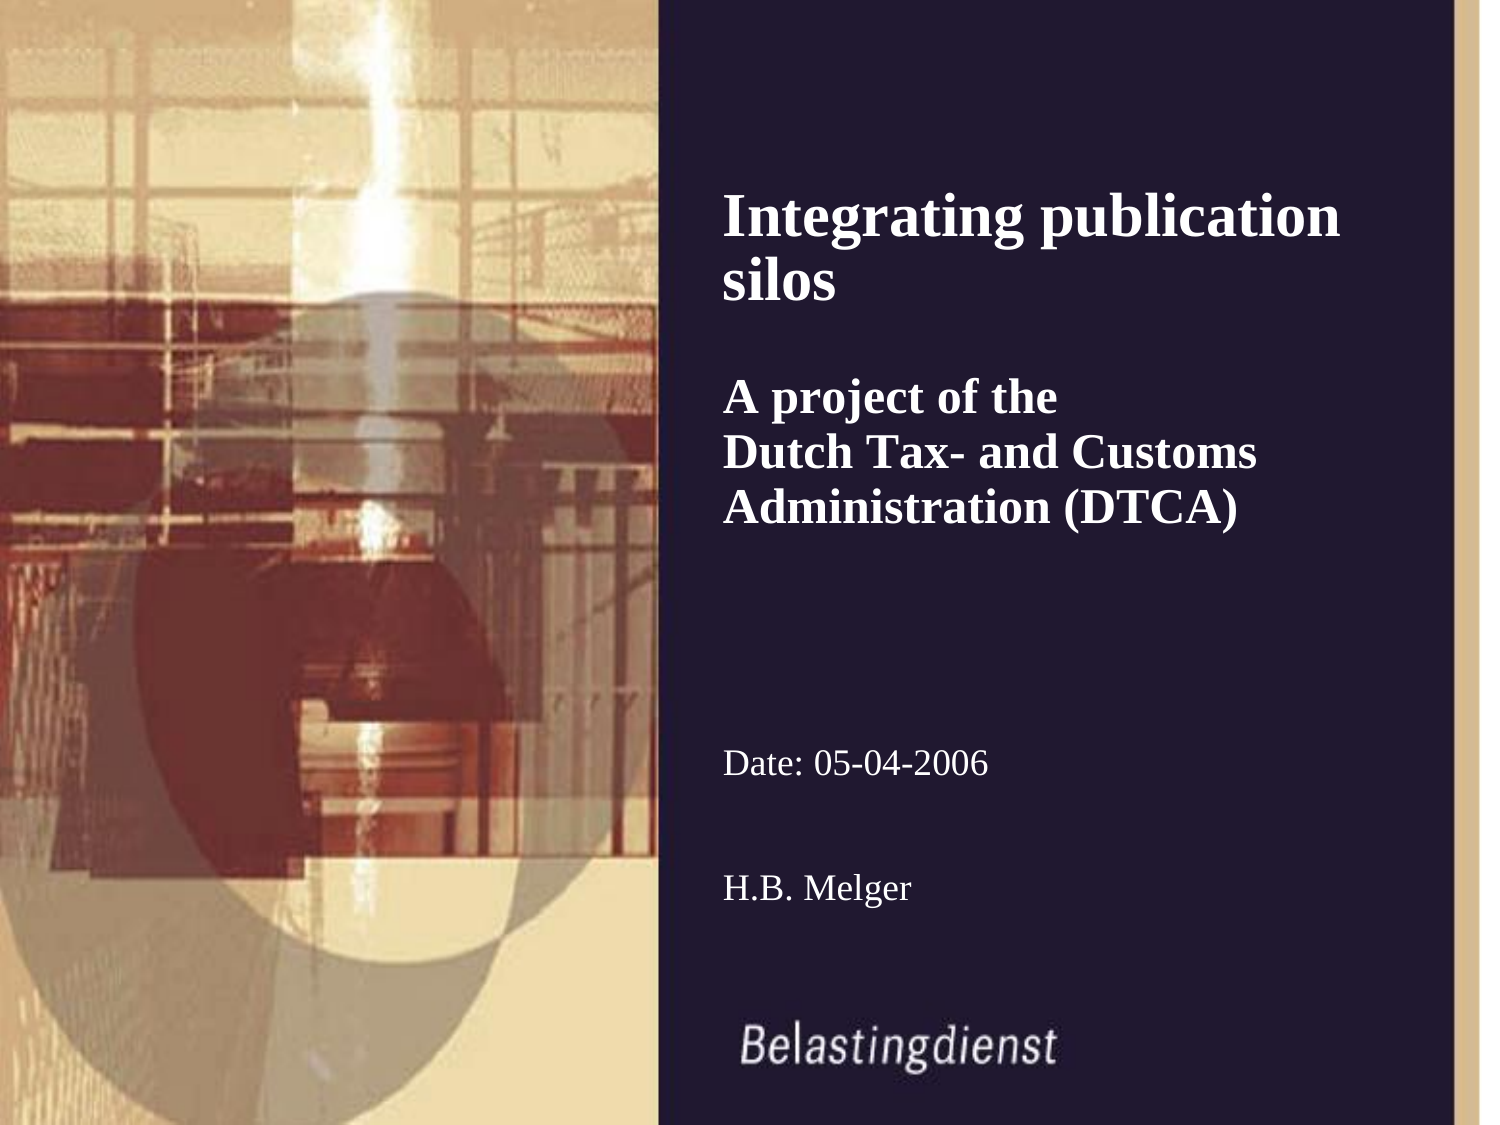

Integrating publication silos
A project of the
Dutch Tax- and Customs Administration (DTCA)
Date: 05-04-2006
H.B. Melger